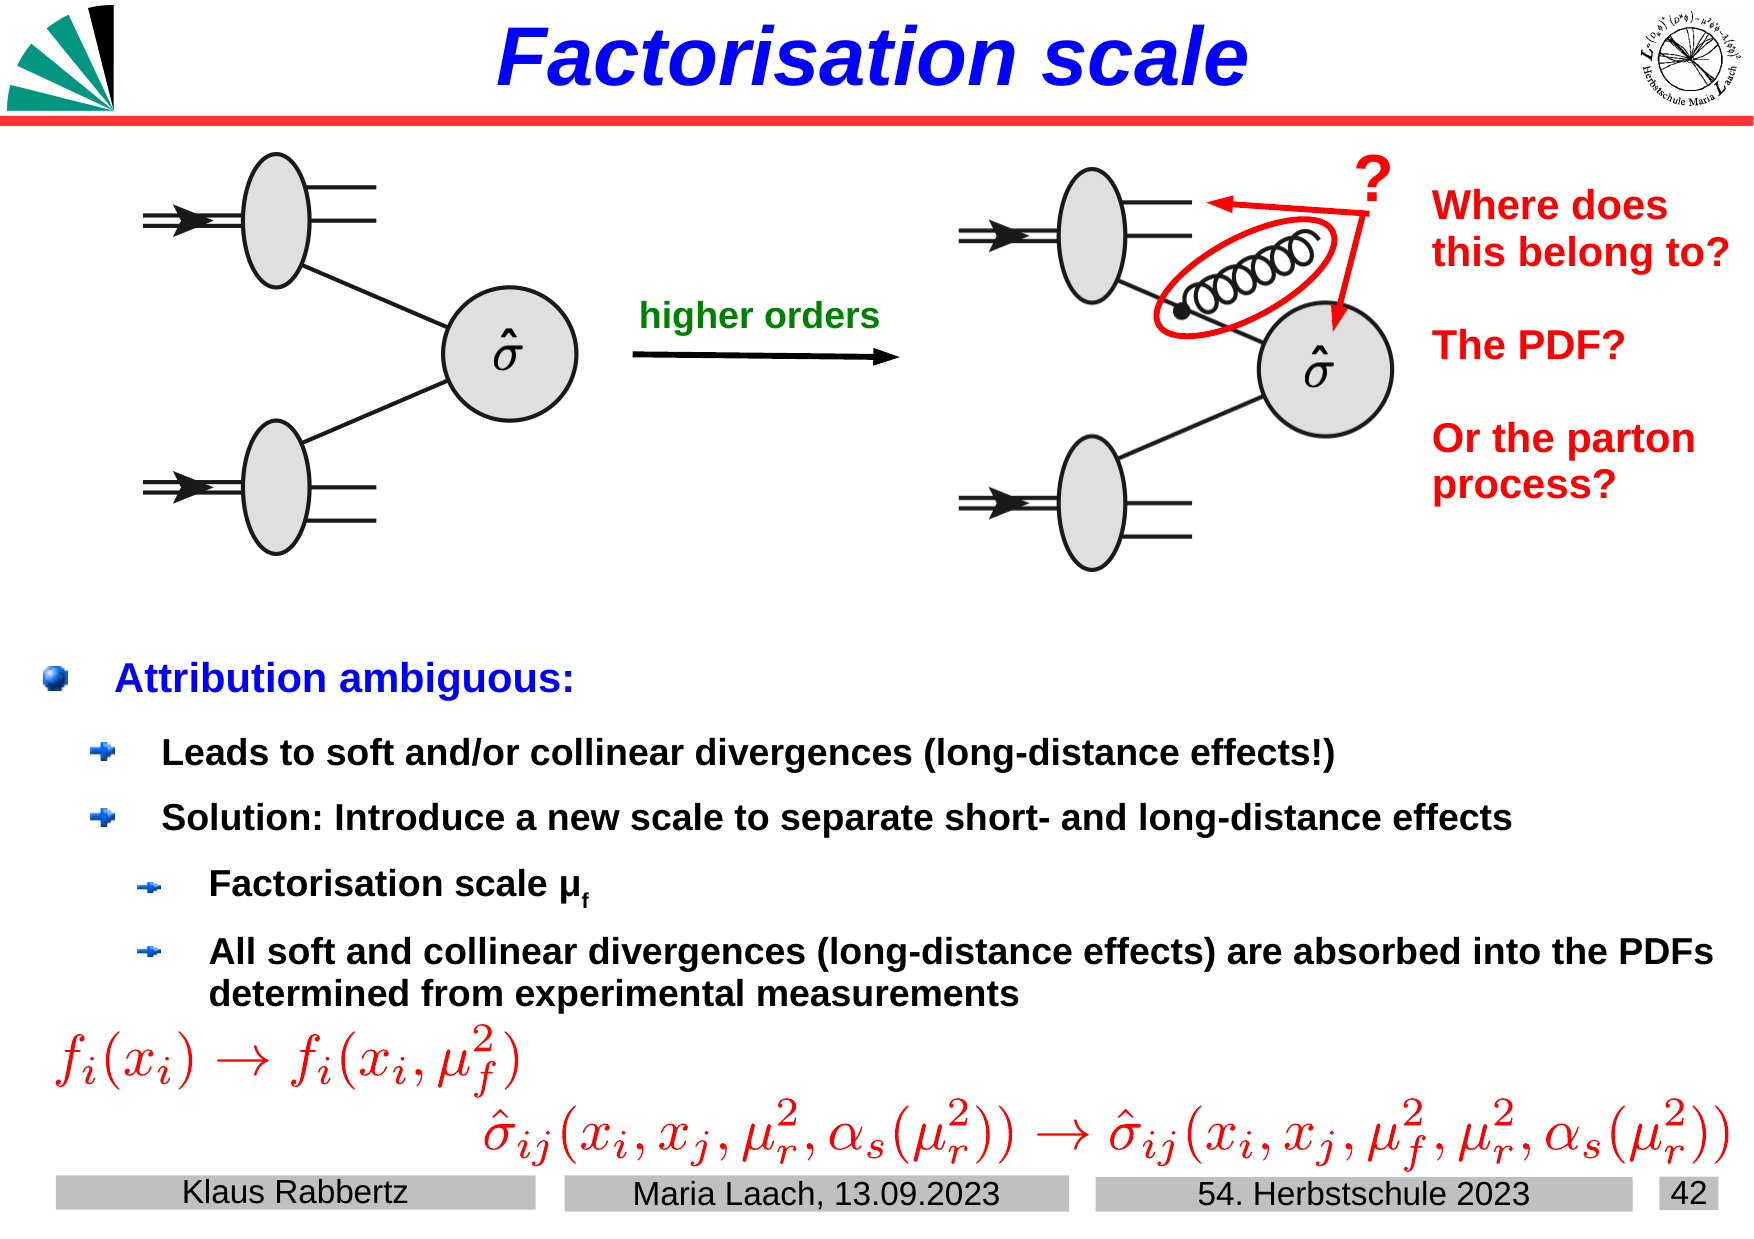

# Factorisation scale
?
Where does
this belong to?
The PDF?
Or the parton
process?
higher orders
Attribution ambiguous:
Leads to soft and/or collinear divergences (long-distance effects!)
Solution: Introduce a new scale to separate short- and long-distance effects
Factorisation scale μf
All soft and collinear divergences (long-distance effects) are absorbed into the PDFs determined from experimental measurements